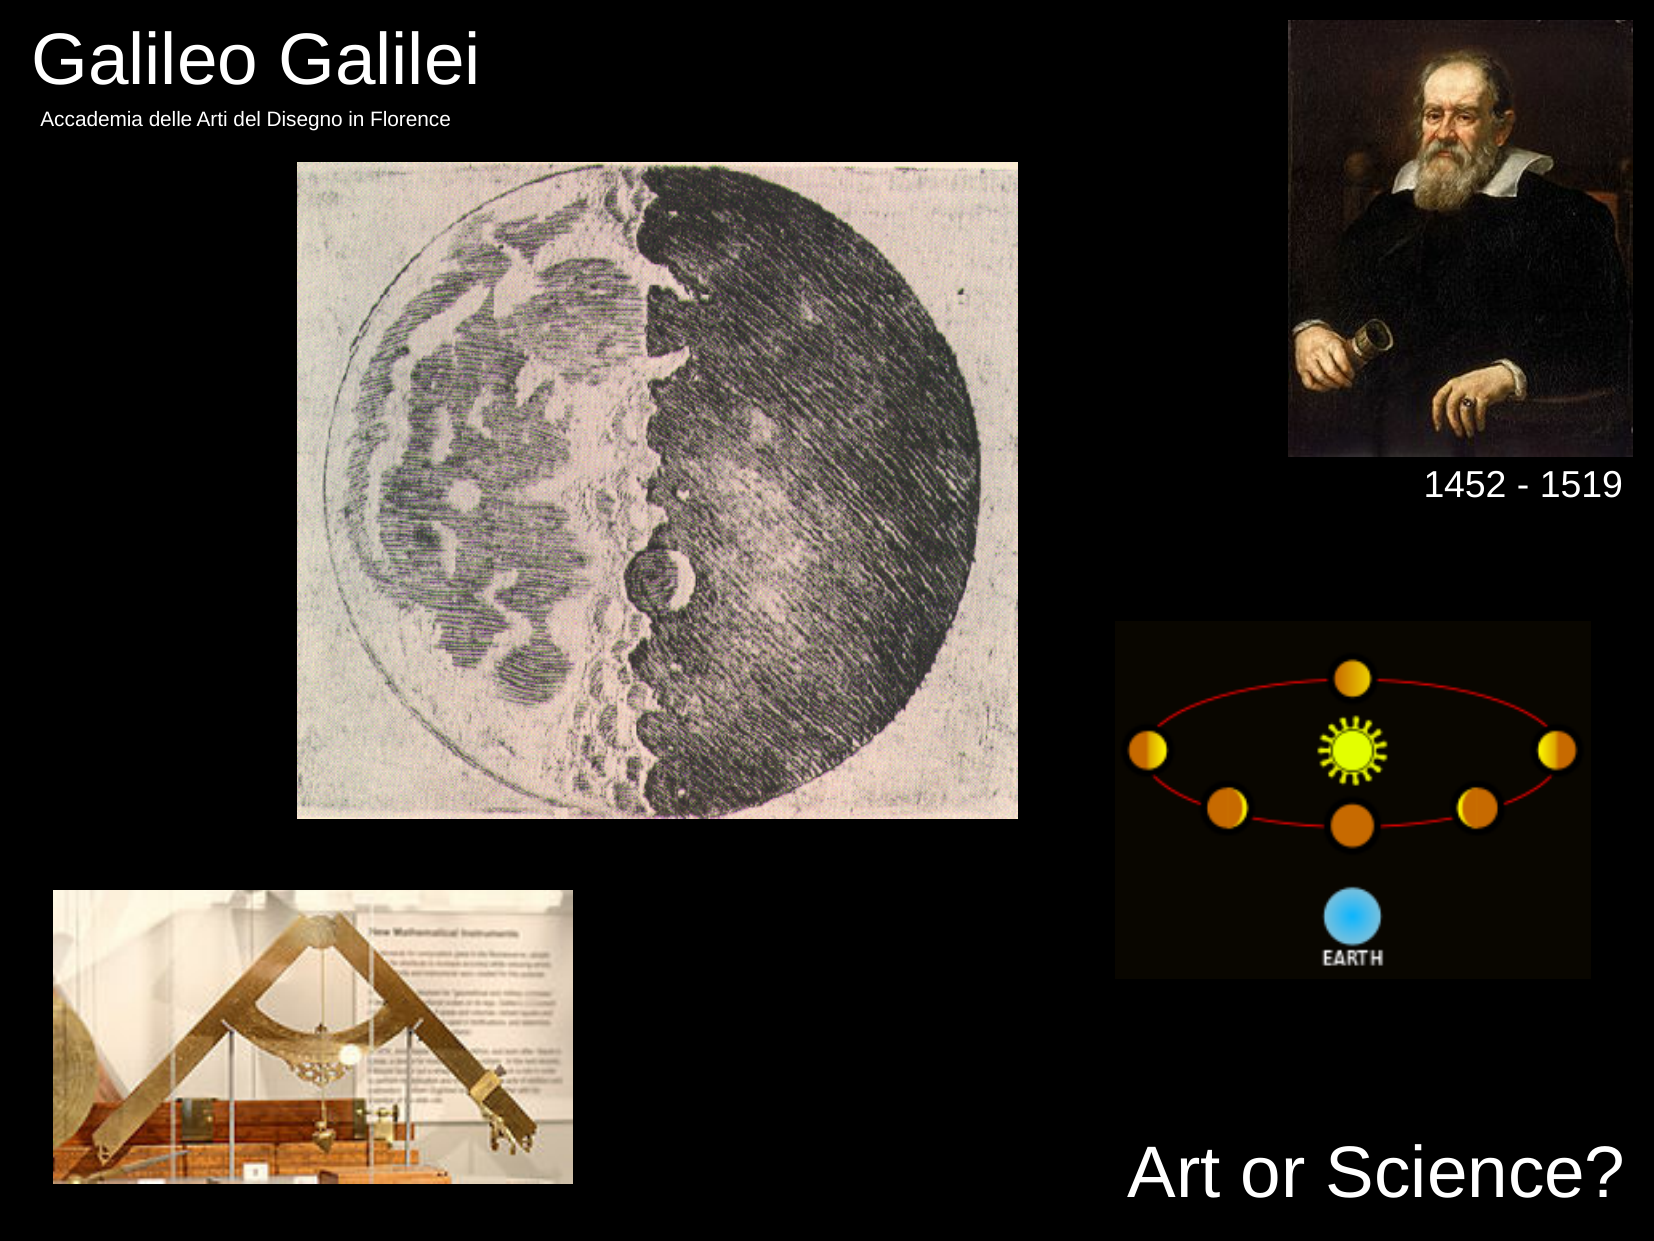

Galileo Galilei
 Accademia delle Arti del Disegno in Florence
1452 - 1519
Art or Science?